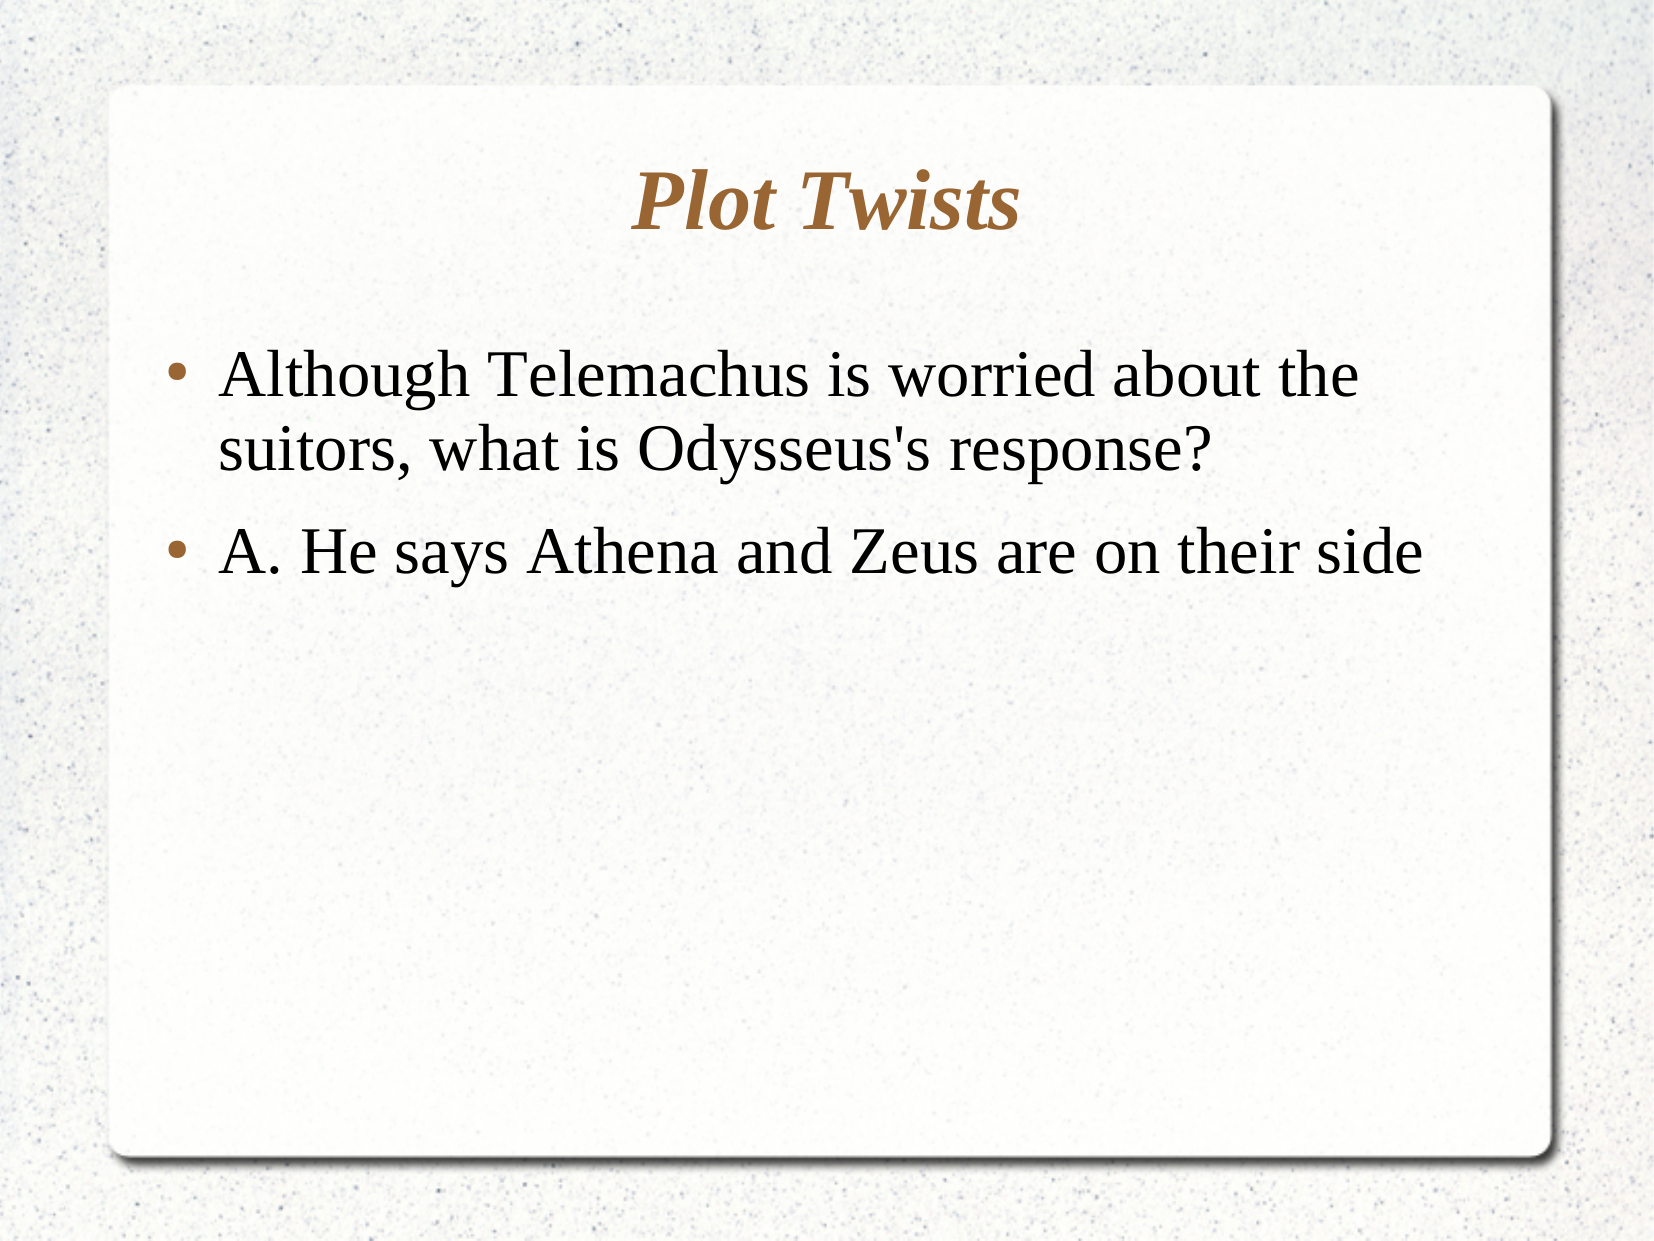

# Plot Twists
Although Telemachus is worried about the suitors, what is Odysseus's response?
A. He says Athena and Zeus are on their side